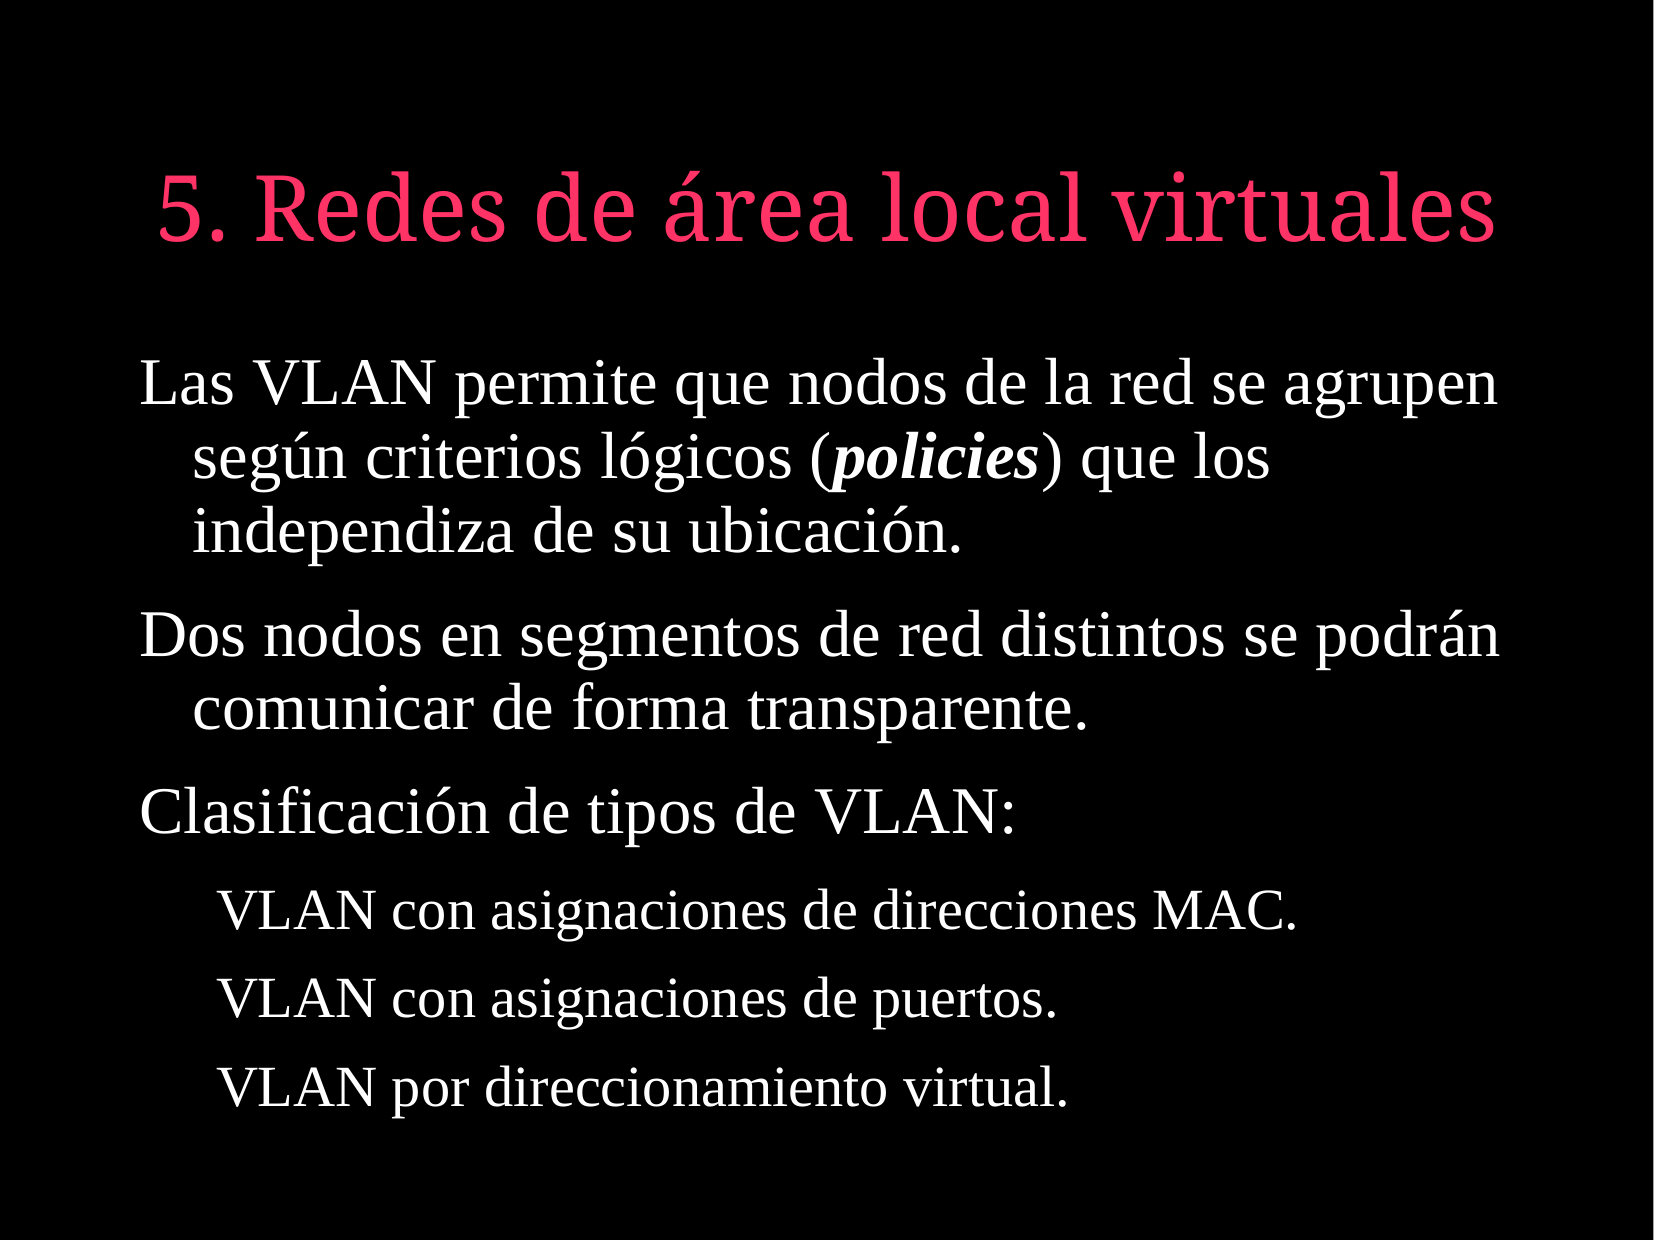

# 5. Redes de área local virtuales
Las VLAN permite que nodos de la red se agrupen según criterios lógicos (policies) que los independiza de su ubicación.
Dos nodos en segmentos de red distintos se podrán comunicar de forma transparente.
Clasificación de tipos de VLAN:
VLAN con asignaciones de direcciones MAC.
VLAN con asignaciones de puertos.
VLAN por direccionamiento virtual.